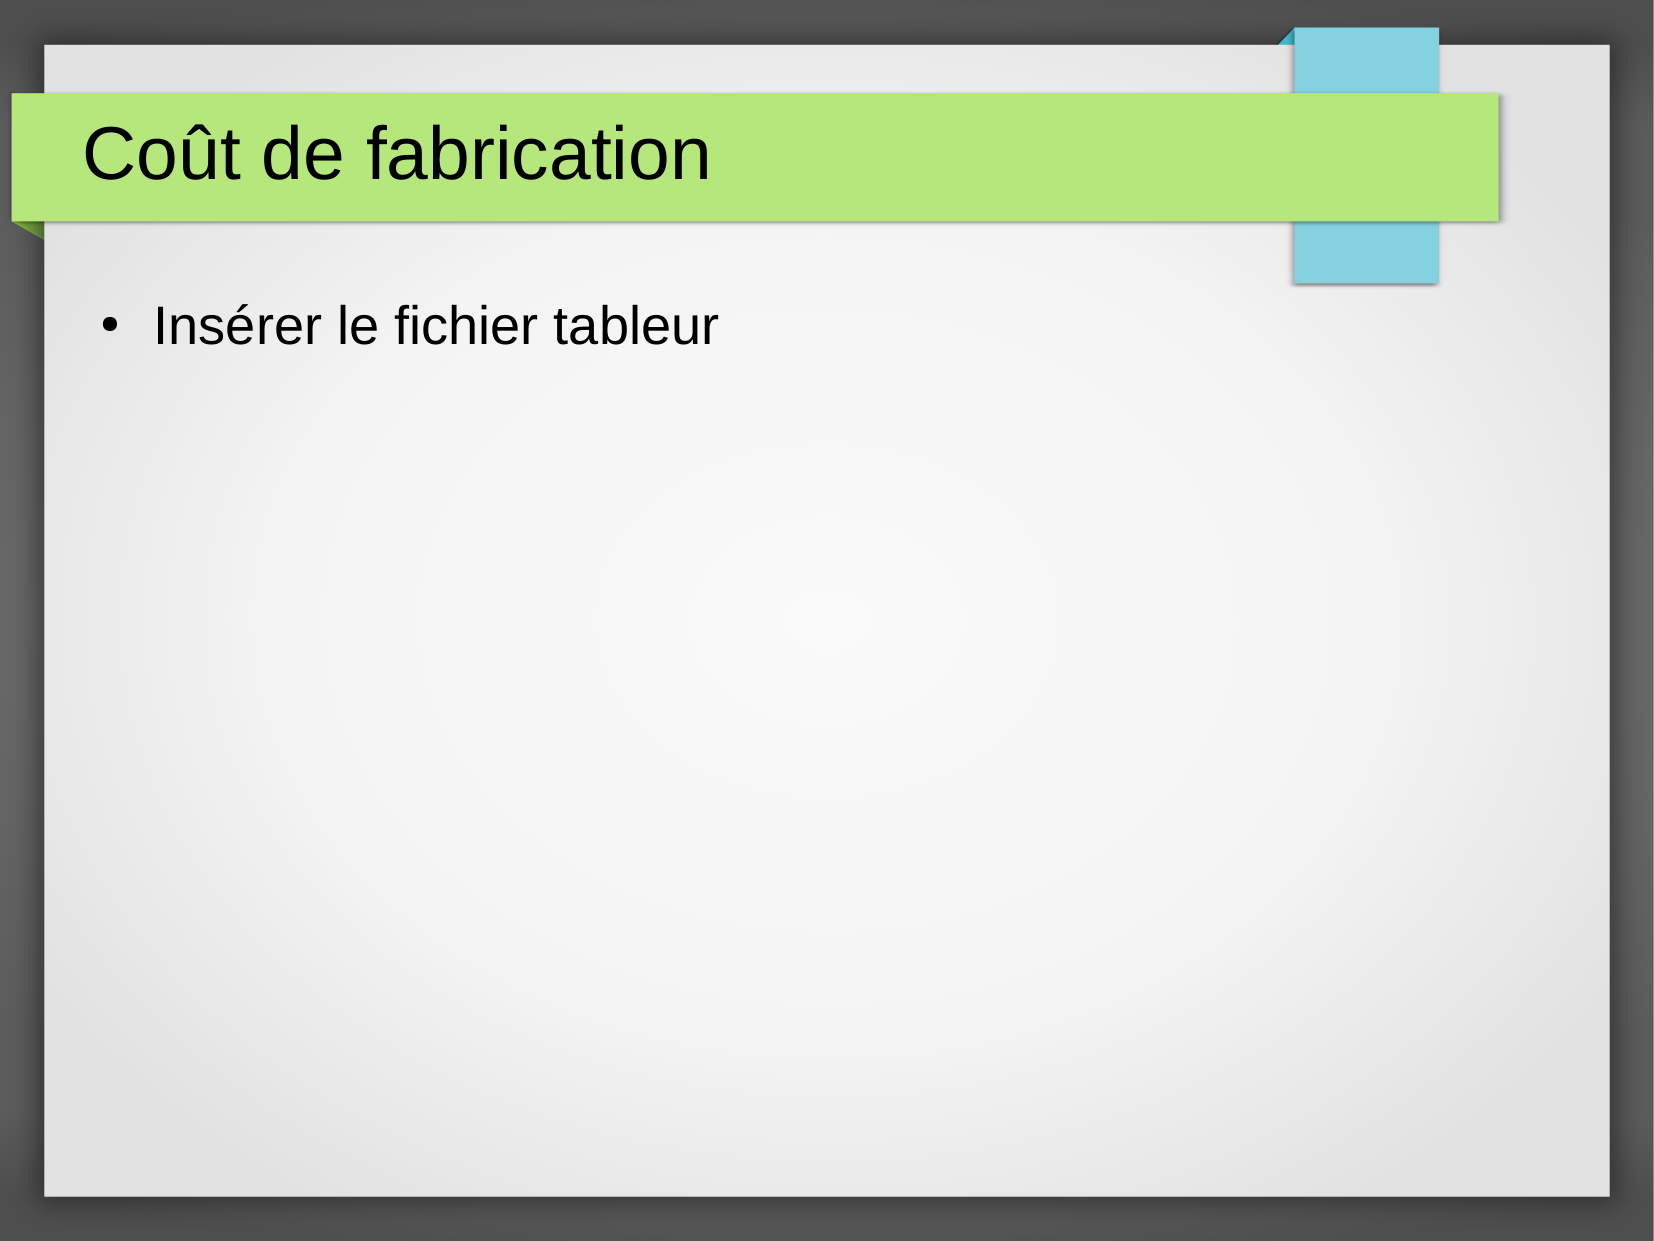

# Coût de fabrication
Insérer le fichier tableur